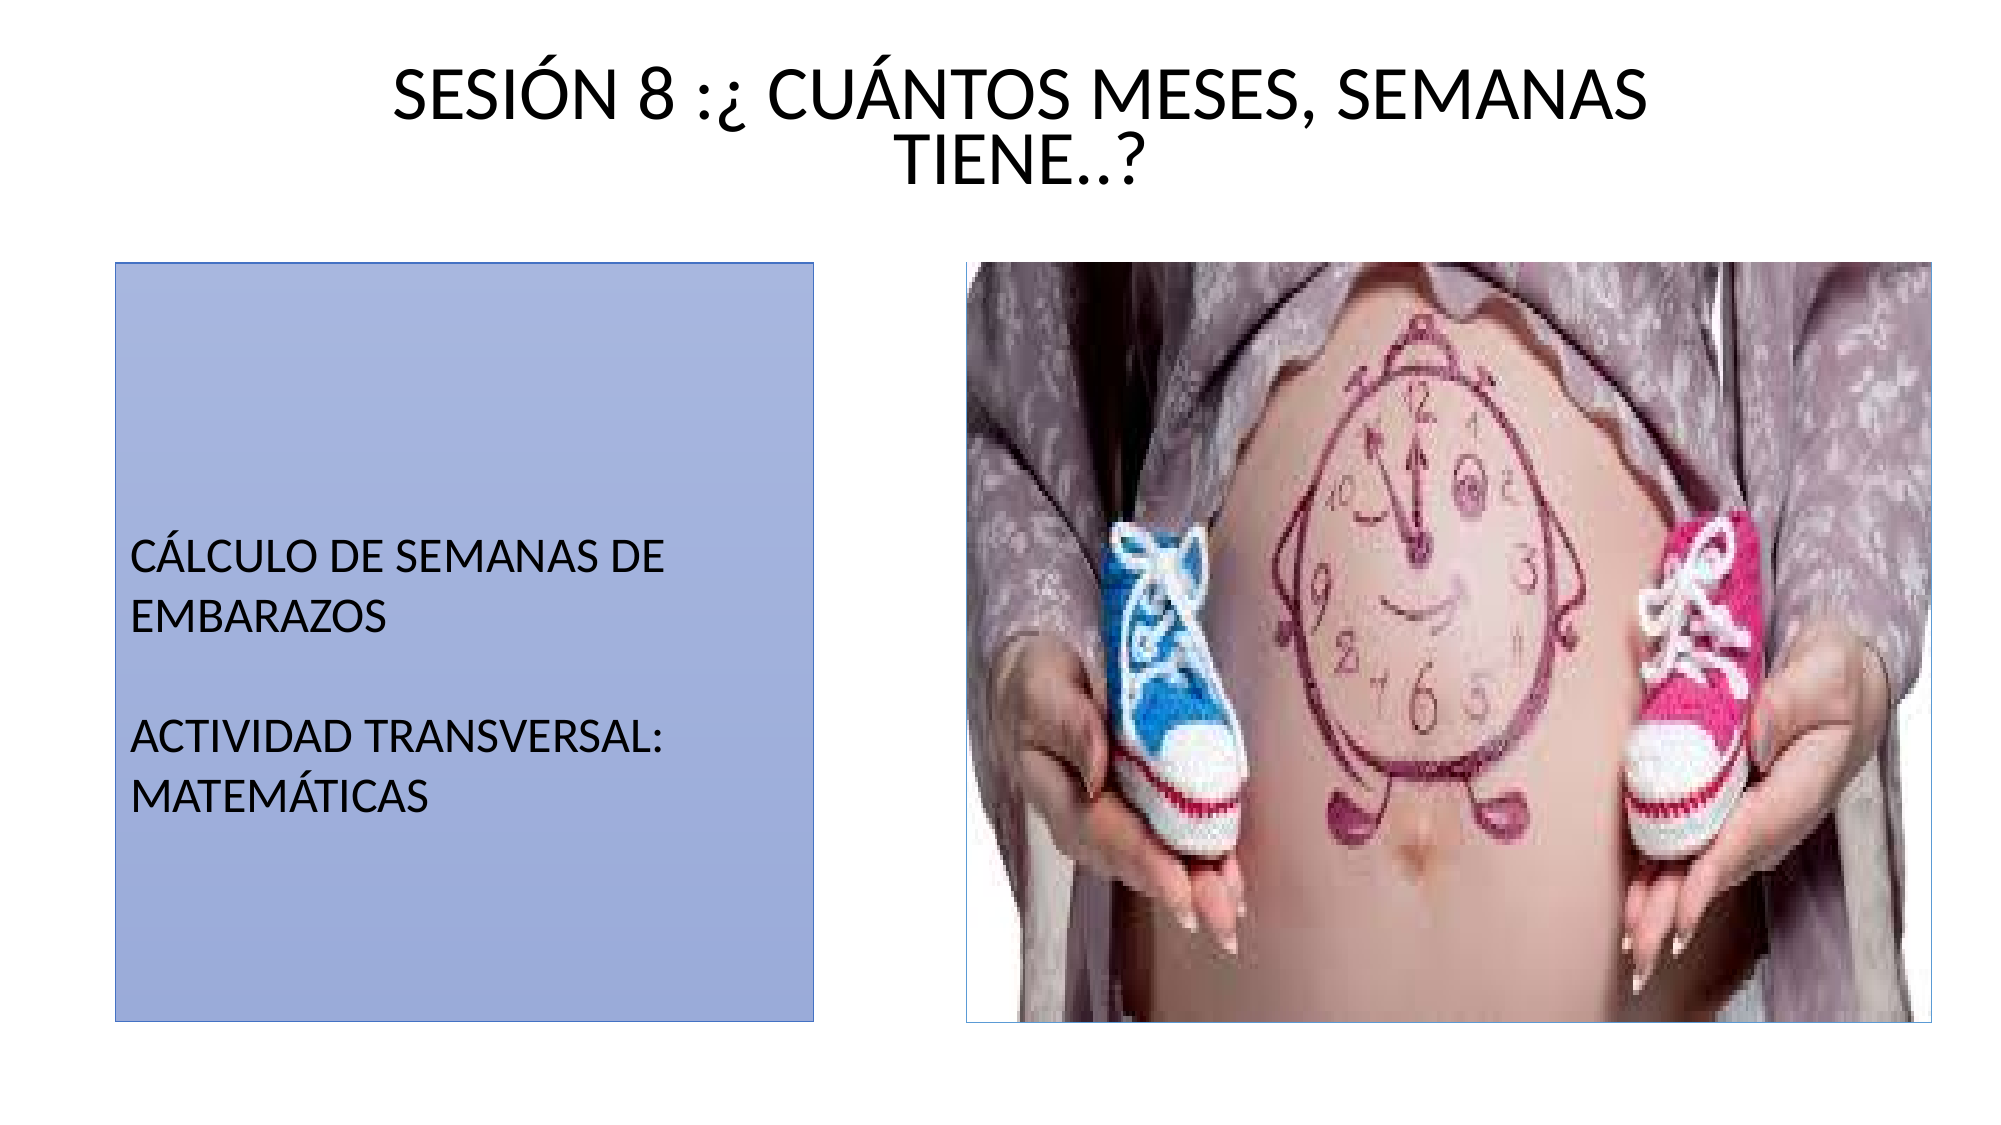

# SESIÓN 8 :¿ CUÁNTOS MESES, SEMANAS TIENE..?
CÁLCULO DE SEMANAS DE EMBARAZOS
ACTIVIDAD TRANSVERSAL: MATEMÁTICAS